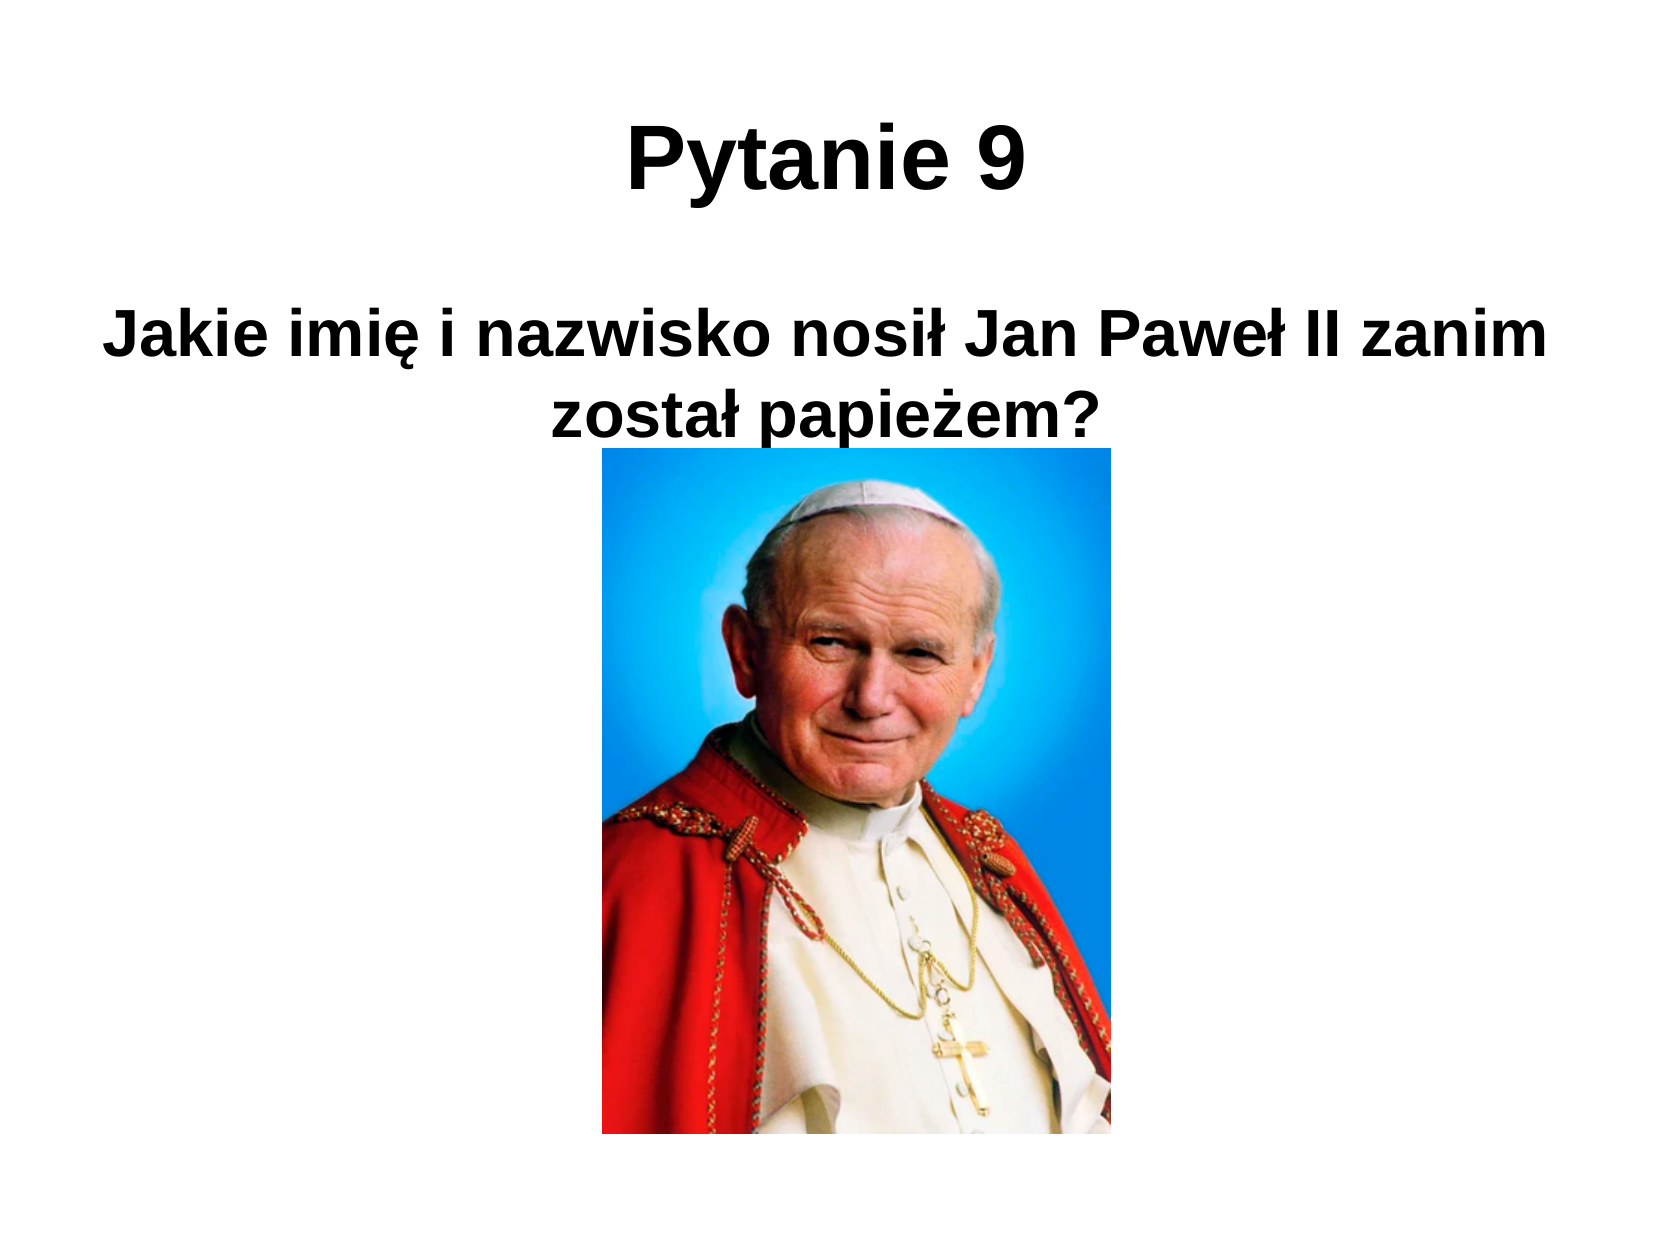

# Pytanie 9
Jakie imię i nazwisko nosił Jan Paweł II zanim został papieżem?